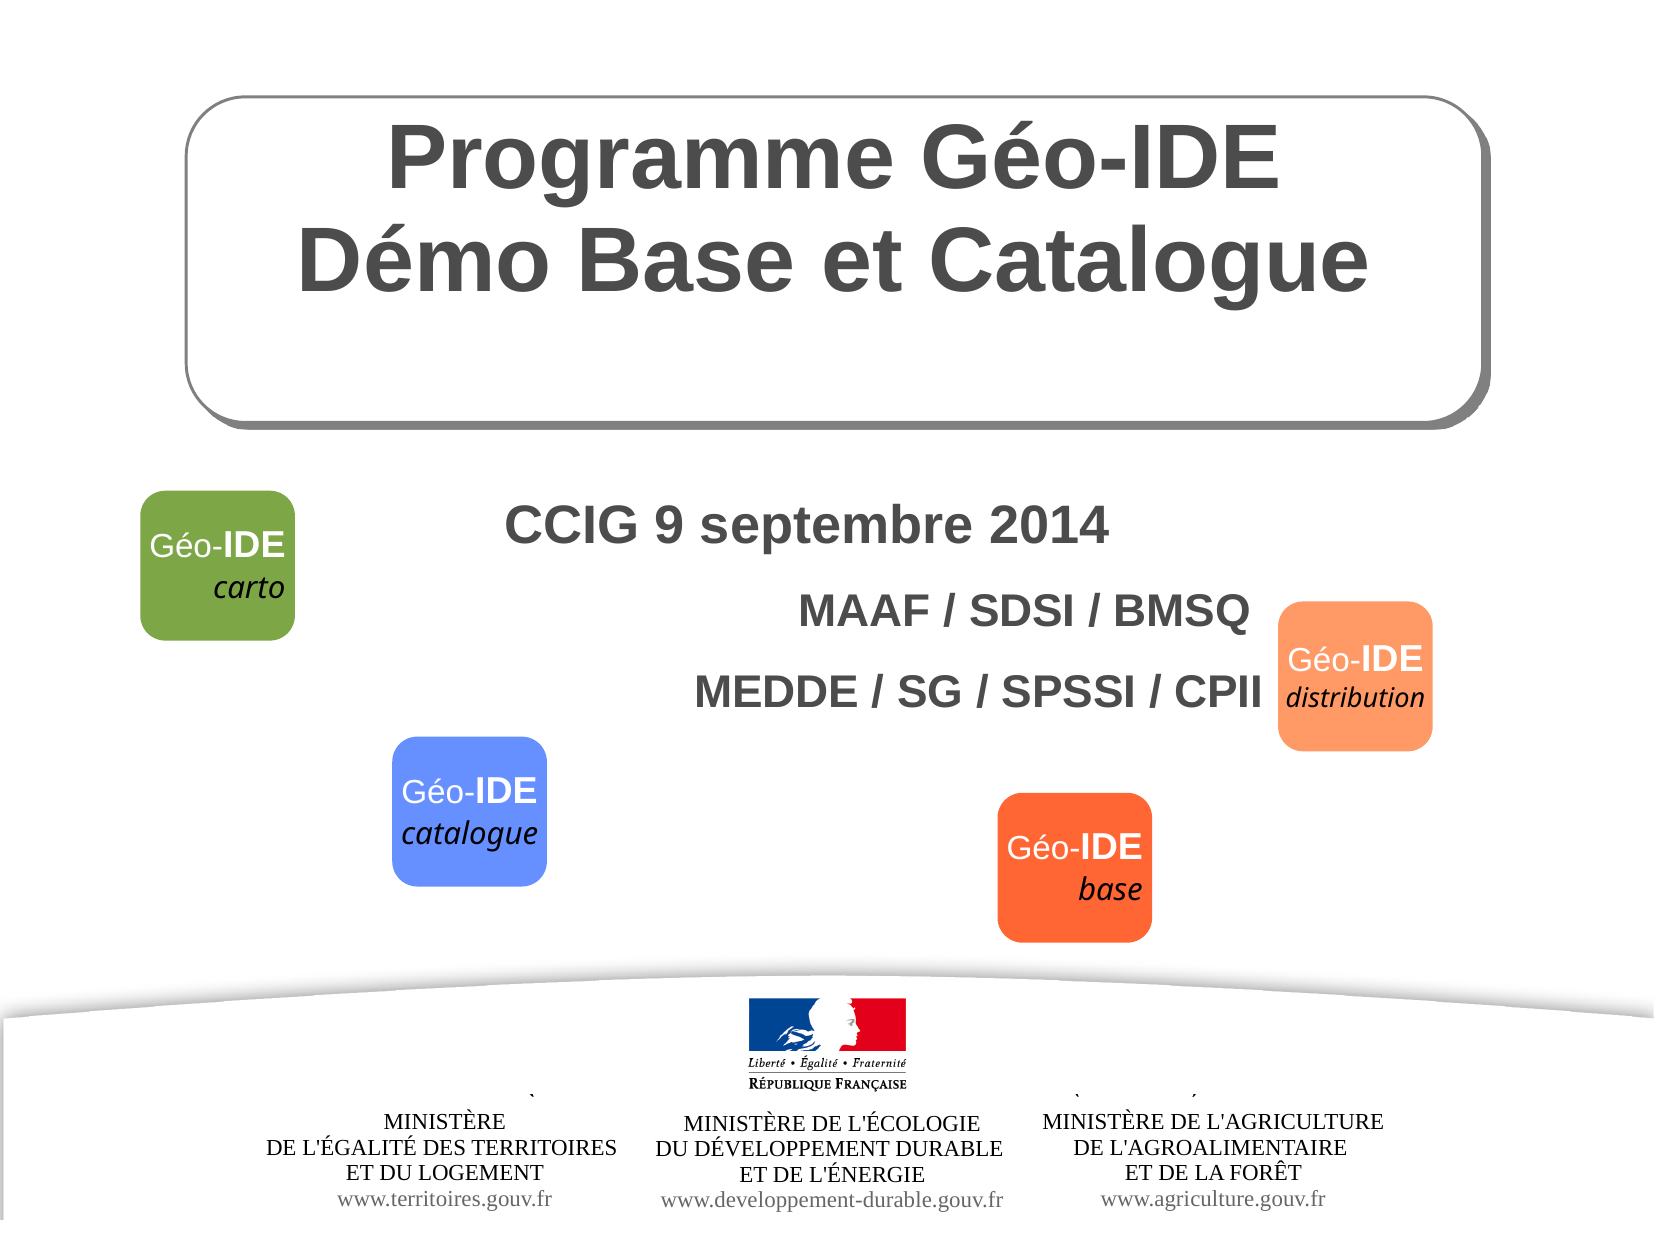

# Programme Géo-IDE Démo Base et Catalogue
Géo-IDE
carto
CCIG 9 septembre 2014
MAAF / SDSI / BMSQ
MEDDE / SG / SPSSI / CPII
Géo-IDE
distribution
Géo-IDE
catalogue
Géo-IDE
base